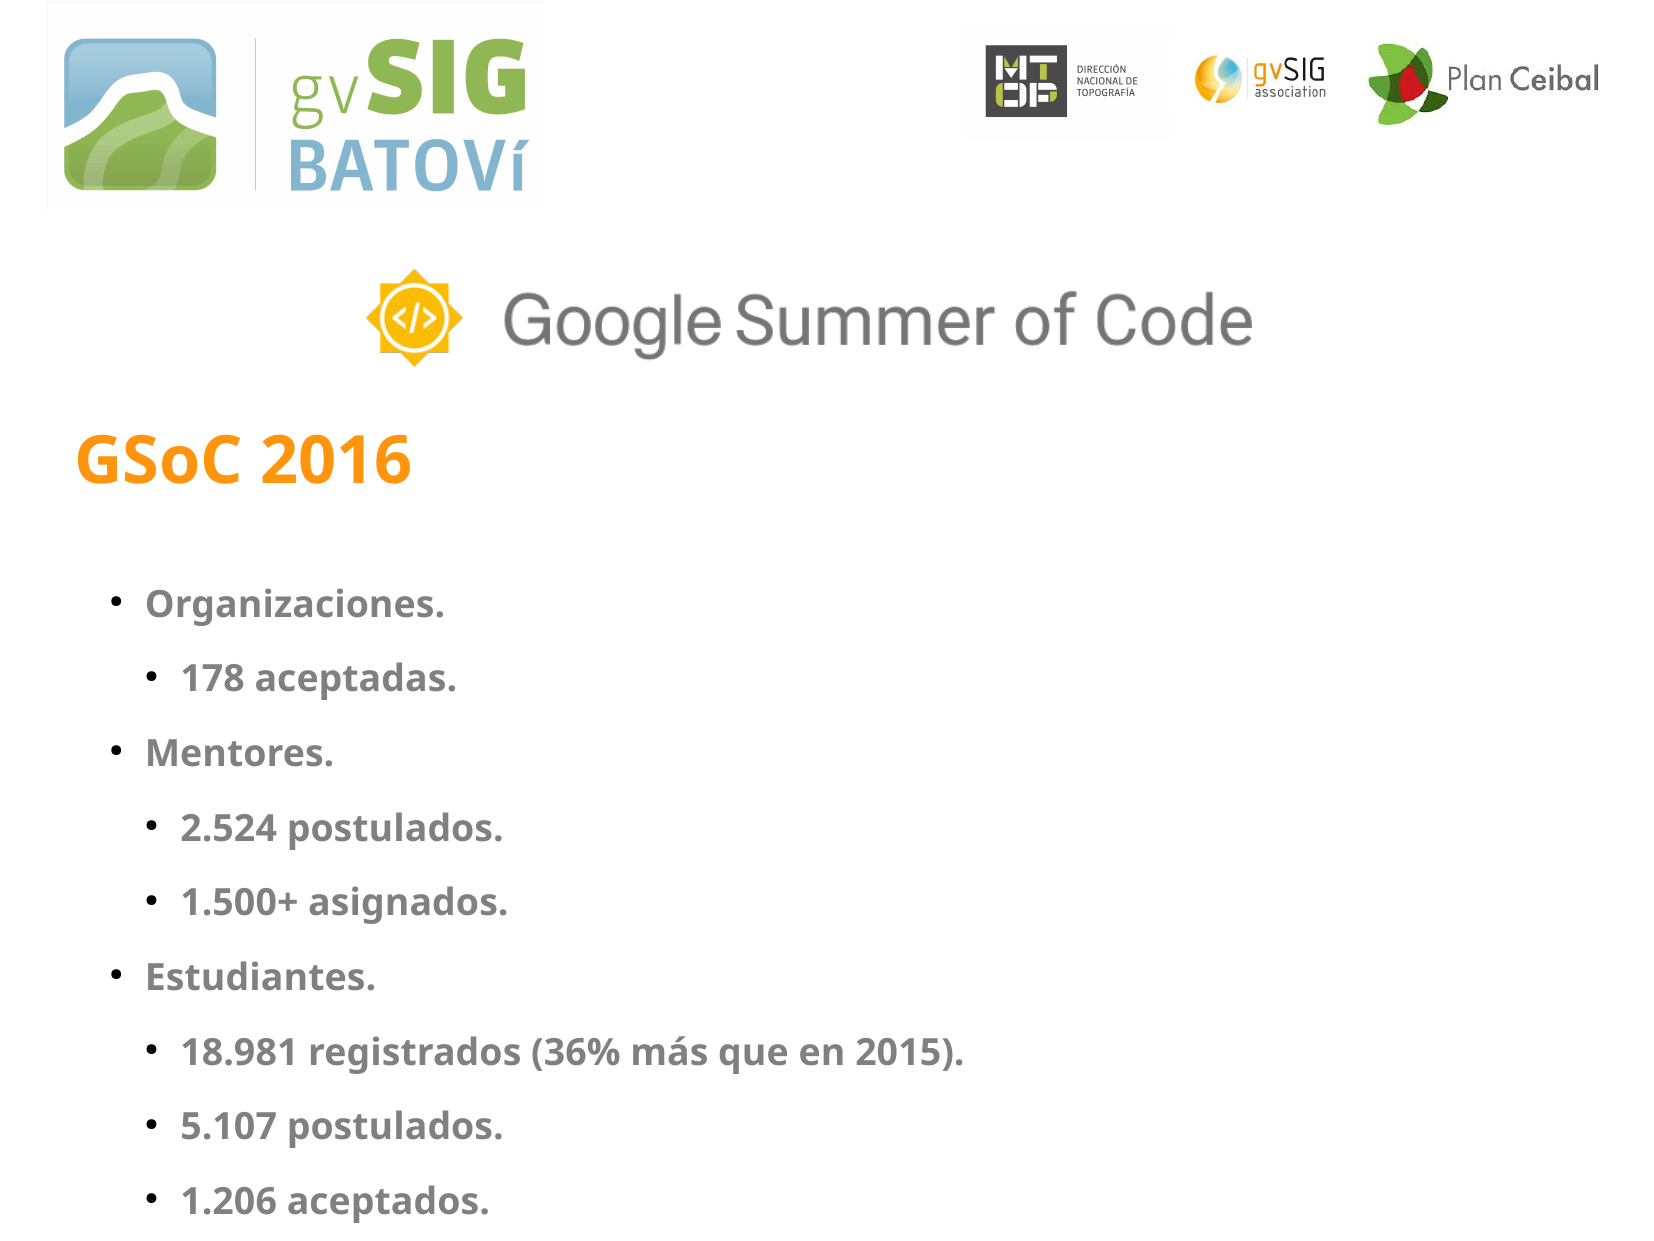

# GSoC 2016
Organizaciones.
178 aceptadas.
Mentores.
2.524 postulados.
1.500+ asignados.
Estudiantes.
18.981 registrados (36% más que en 2015).
5.107 postulados.
1.206 aceptados.